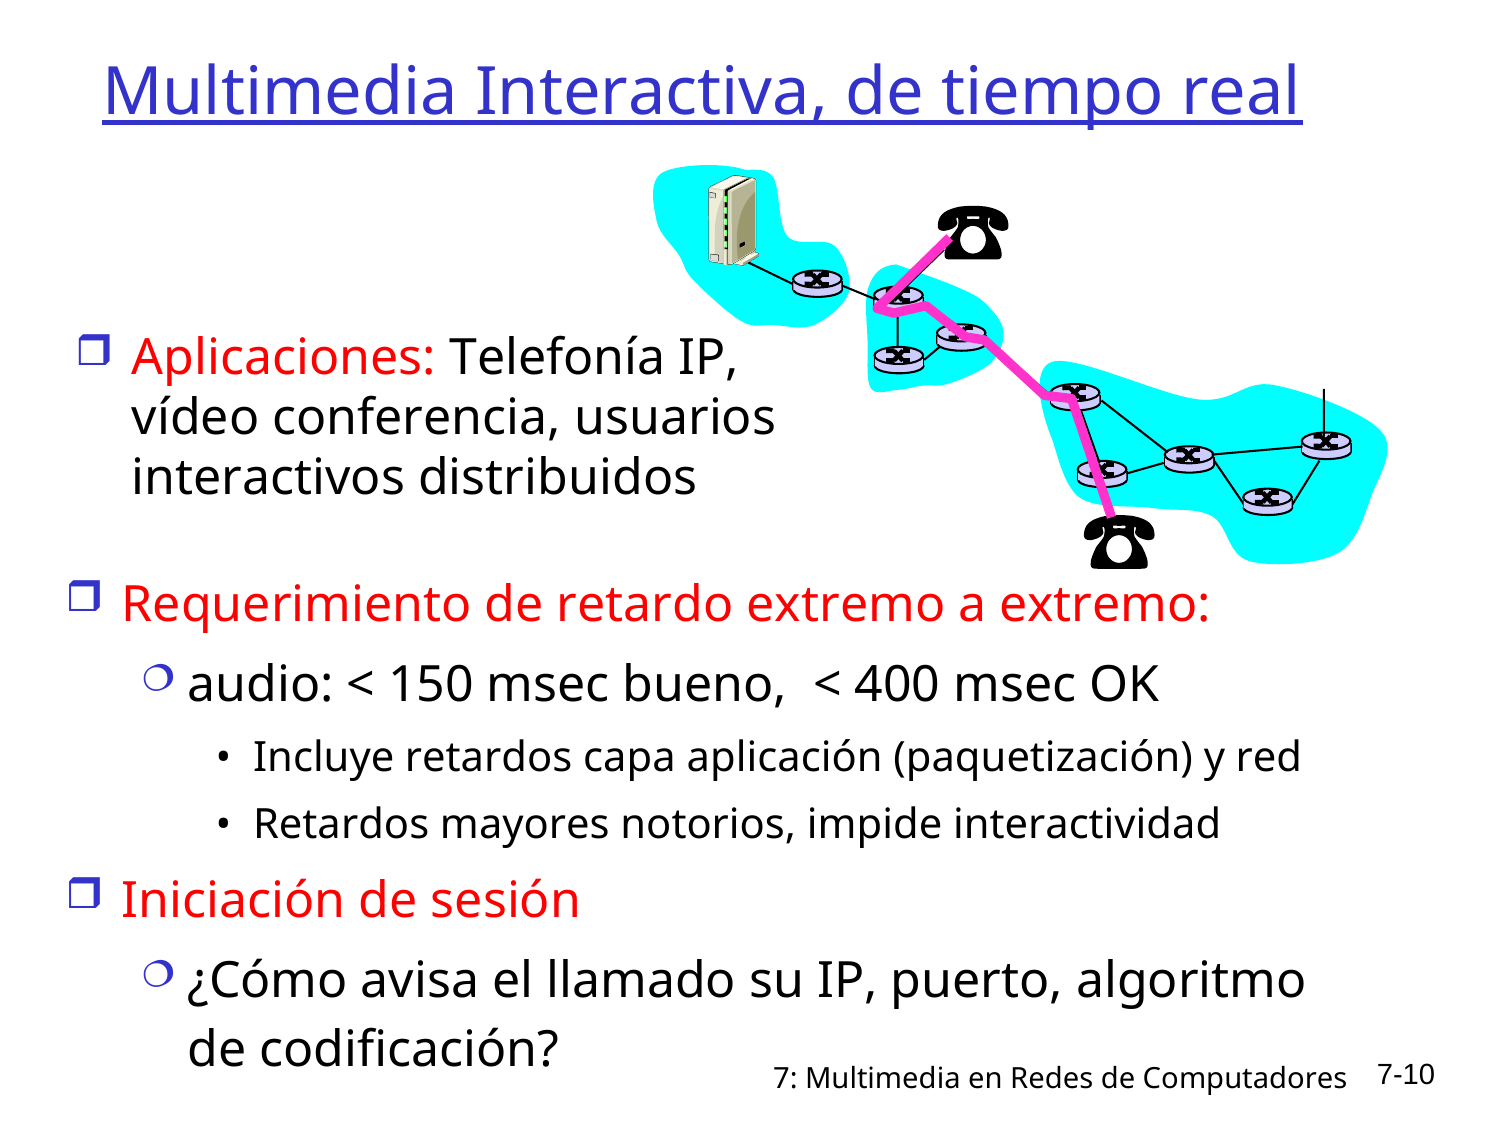

# Multimedia Interactiva, de tiempo real
Aplicaciones: Telefonía IP, vídeo conferencia, usuarios interactivos distribuidos
Requerimiento de retardo extremo a extremo:
audio: < 150 msec bueno, < 400 msec OK
Incluye retardos capa aplicación (paquetización) y red
Retardos mayores notorios, impide interactividad
Iniciación de sesión
¿Cómo avisa el llamado su IP, puerto, algoritmo de codificación?
10